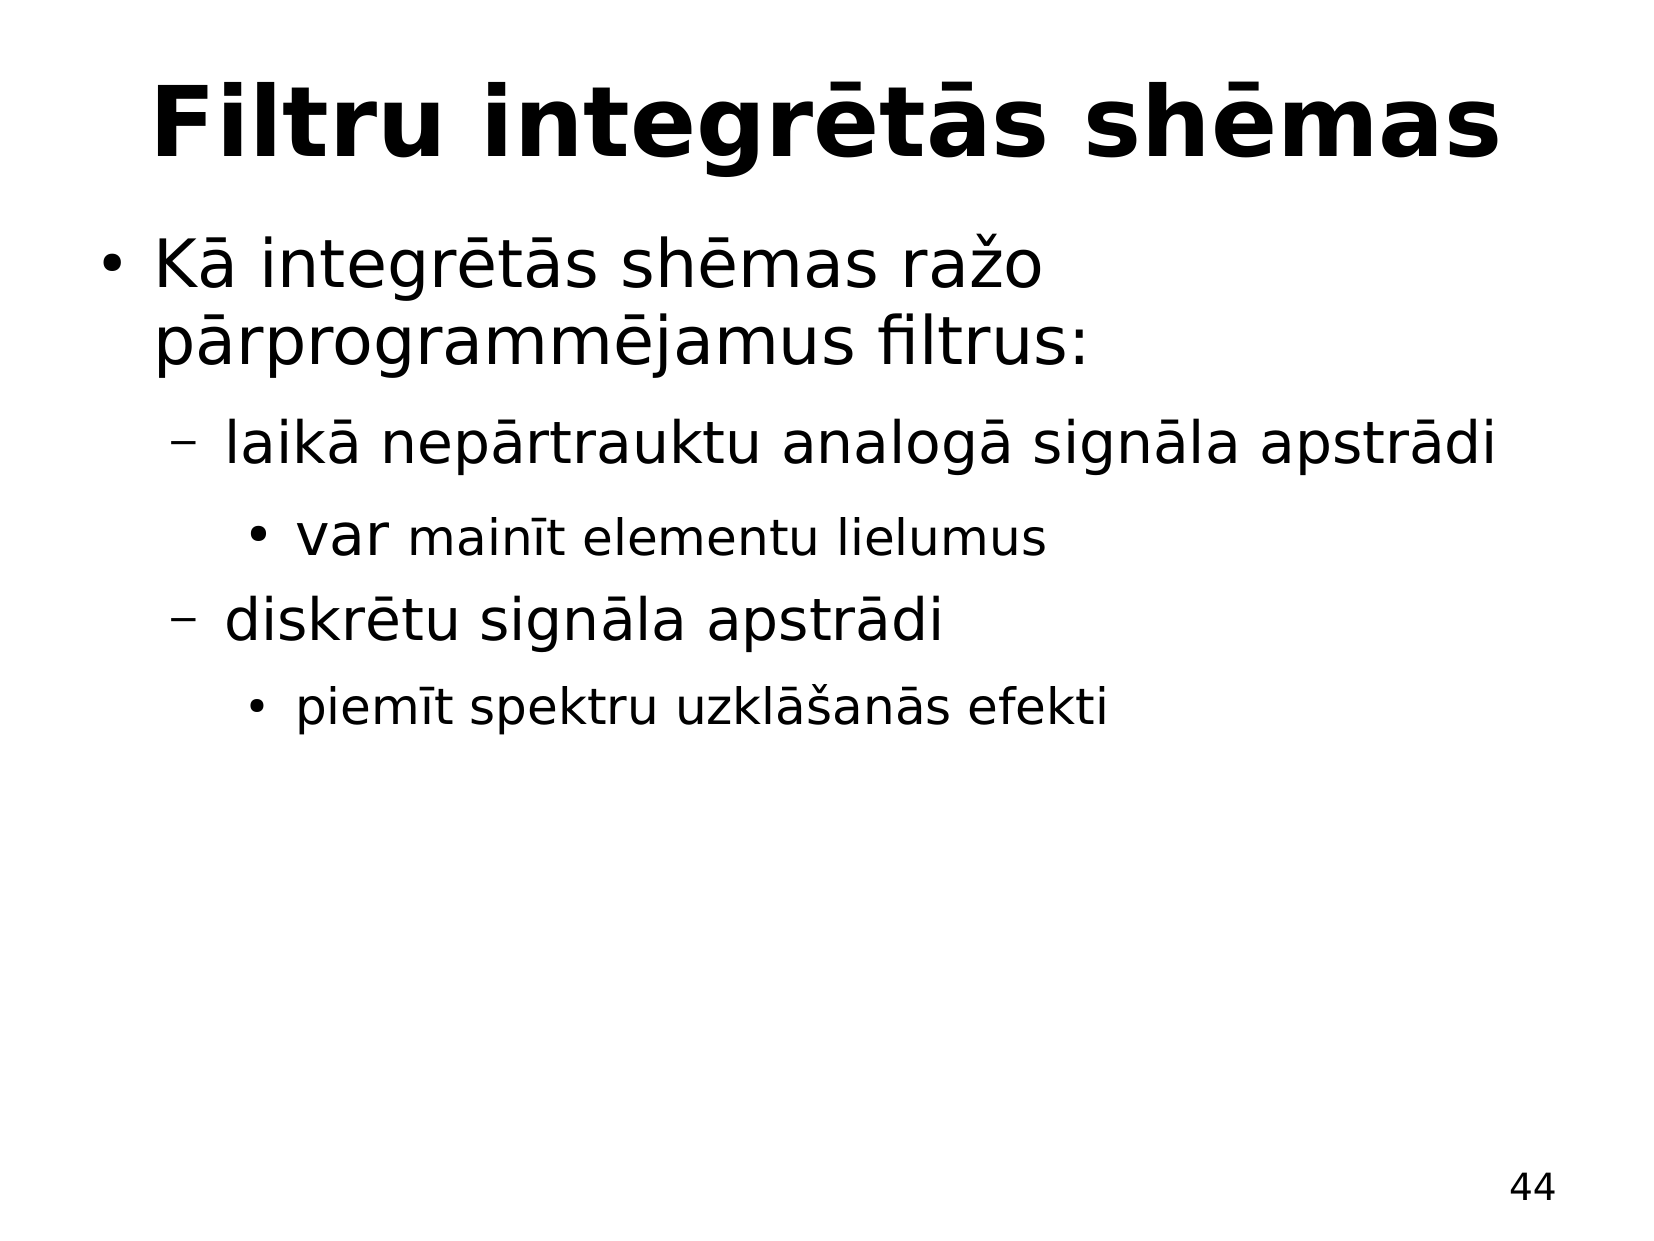

# Filtru integrētās shēmas
Kā integrētās shēmas ražo pārprogrammējamus filtrus:
laikā nepārtrauktu analogā signāla apstrādi
var mainīt elementu lielumus
diskrētu signāla apstrādi
piemīt spektru uzklāšanās efekti